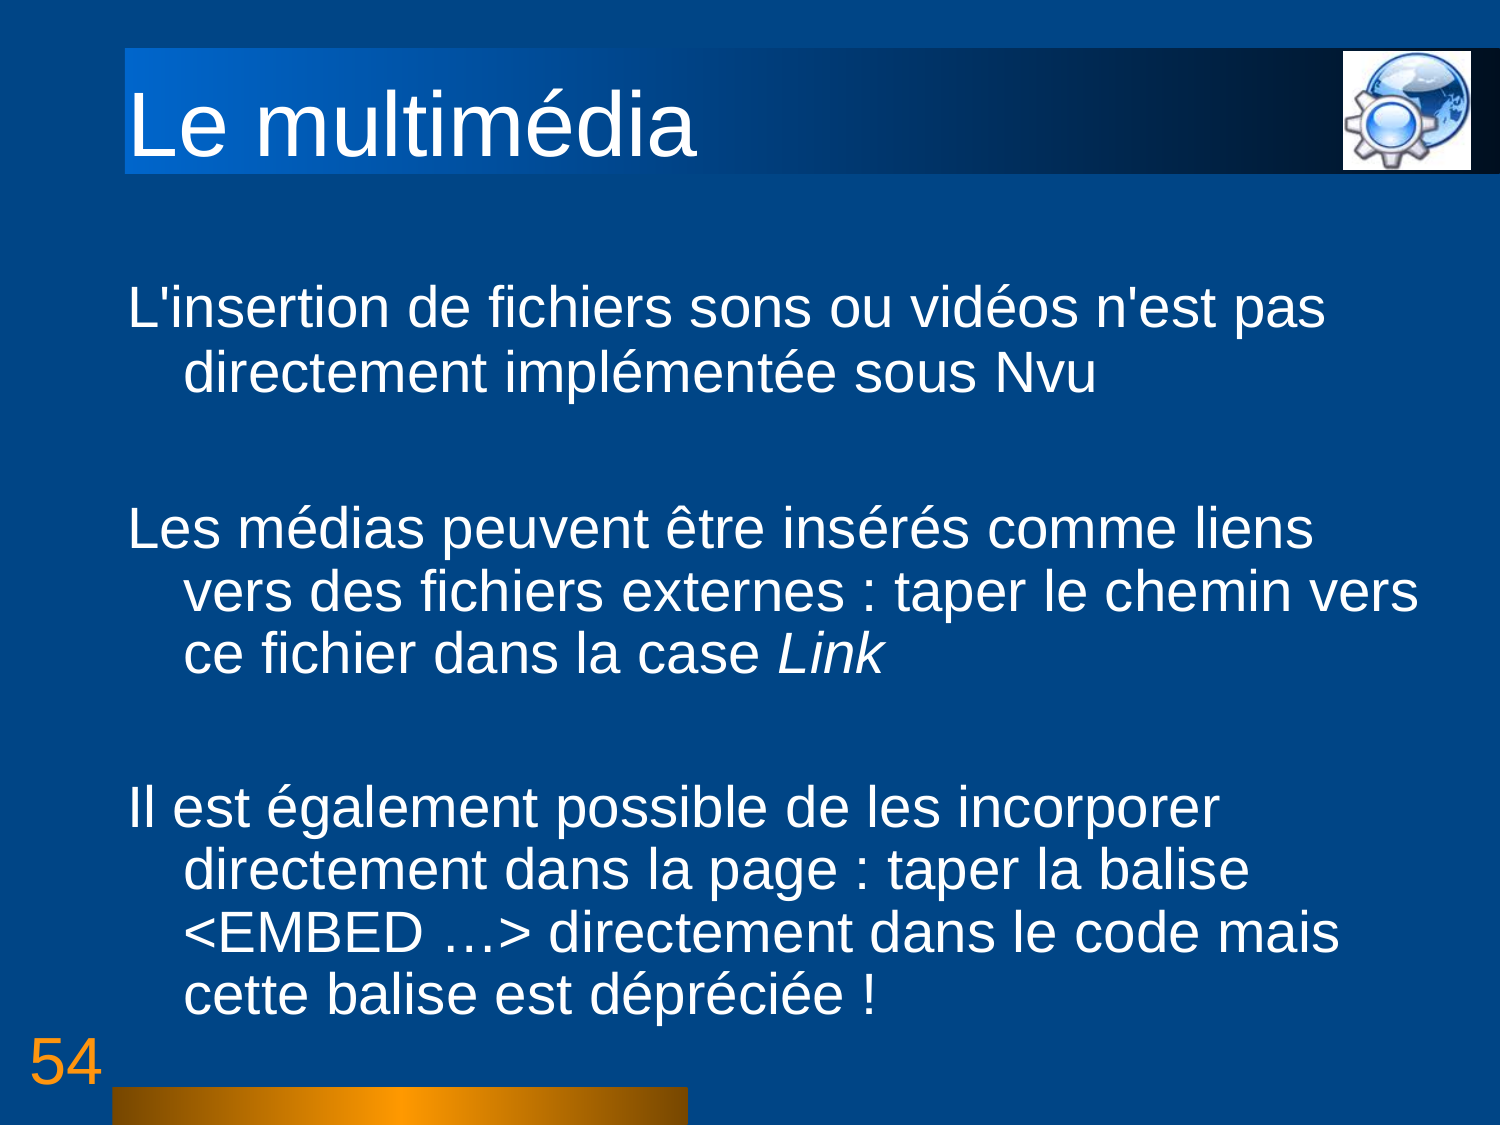

# Le multimédia
L'insertion de fichiers sons ou vidéos n'est pas directement implémentée sous Nvu
Les médias peuvent être insérés comme liens vers des fichiers externes : taper le chemin vers ce fichier dans la case Link
Il est également possible de les incorporer directement dans la page : taper la balise <EMBED …> directement dans le code mais cette balise est dépréciée !